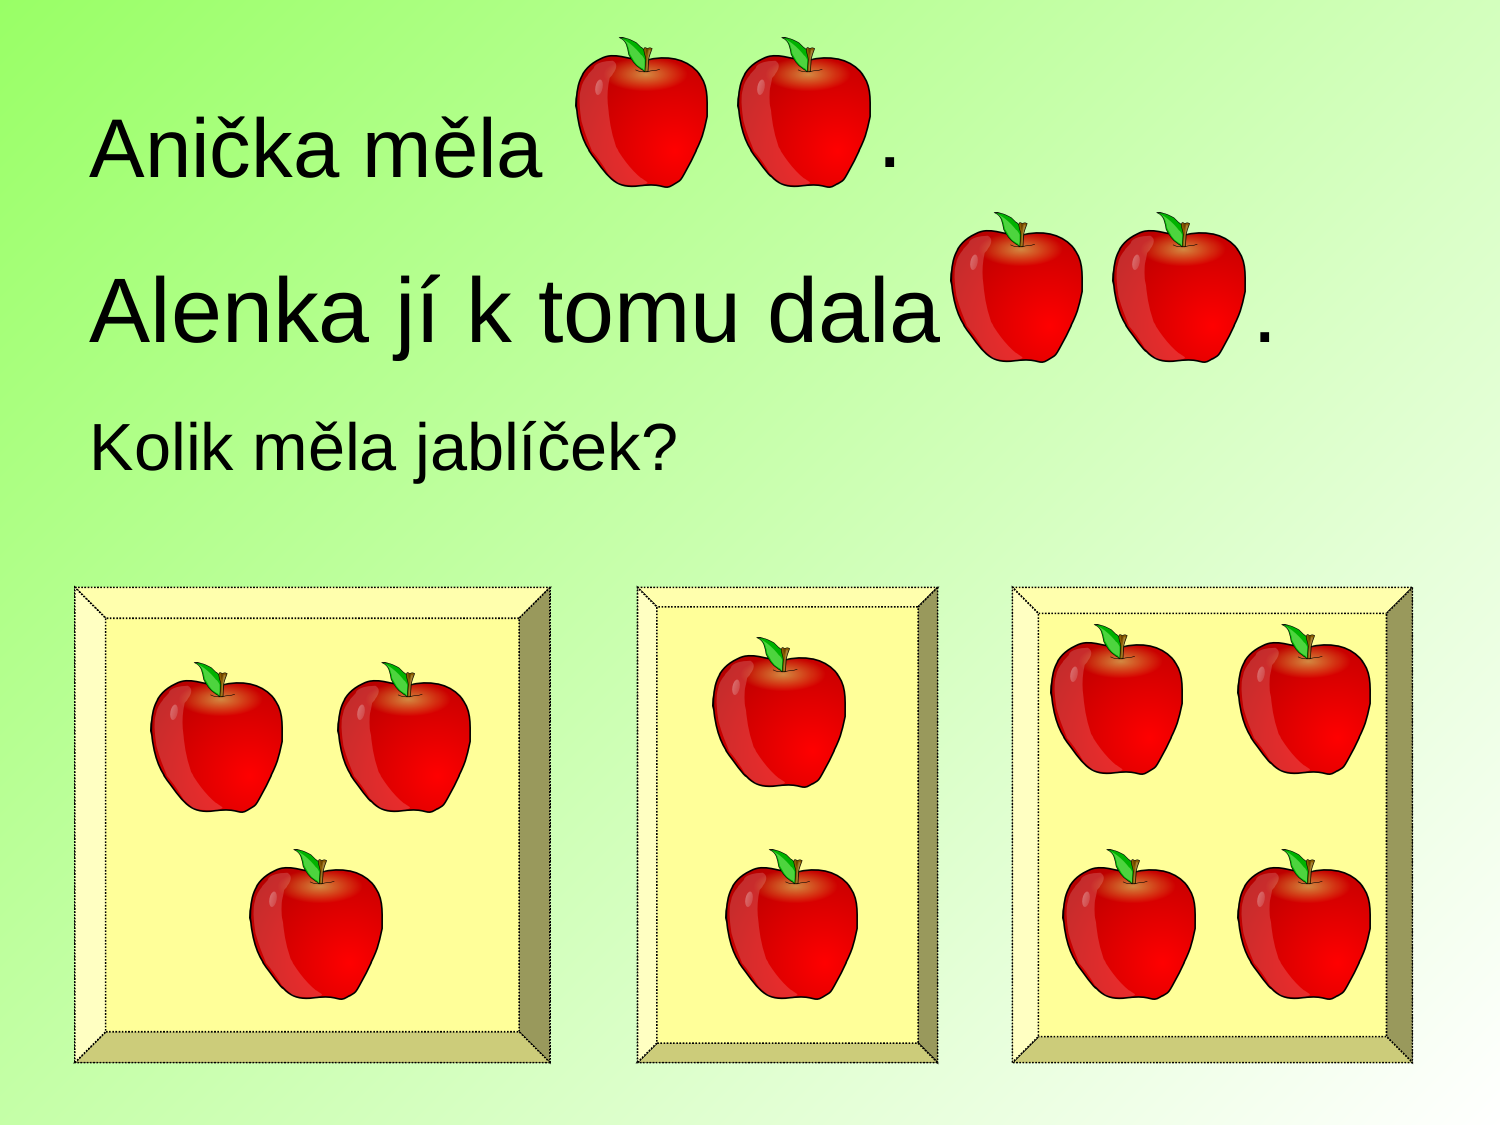

.
Anička měla
Alenka jí k tomu dala
.
Kolik měla jablíček?